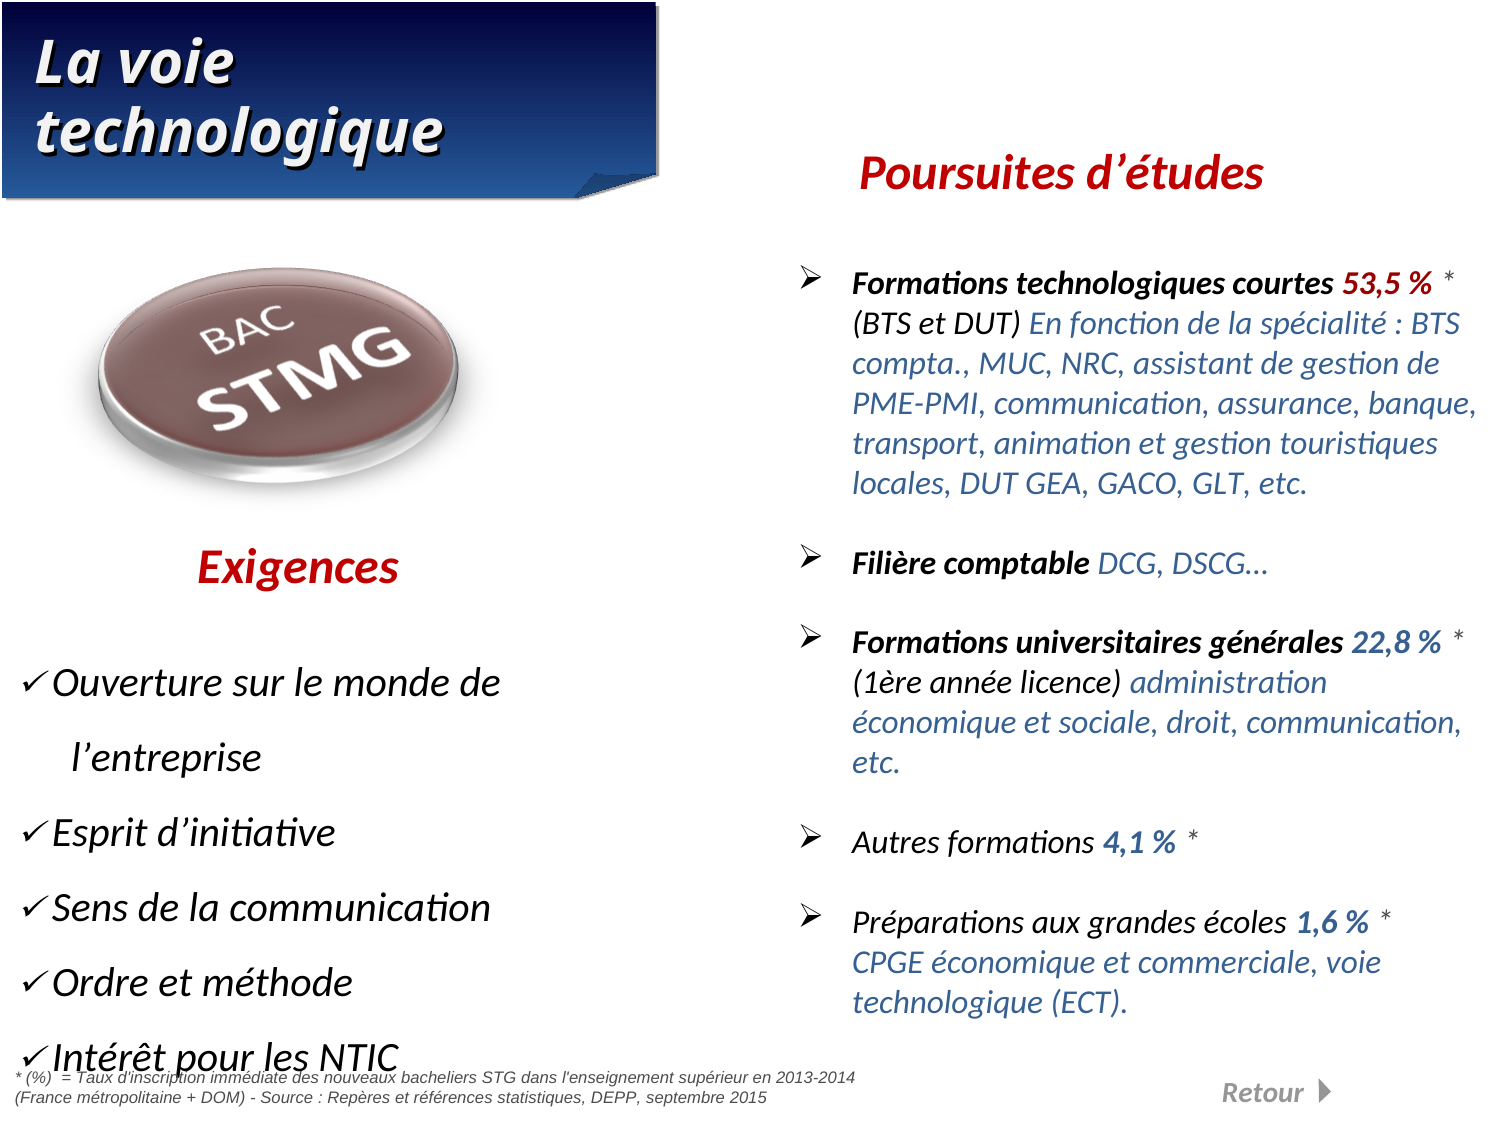

La voie technologique
Poursuites d’études
Formations technologiques courtes 53,5 % *
(BTS et DUT) En fonction de la spécialité : BTS compta., MUC, NRC, assistant de gestion de PME-PMI, communication, assurance, banque, transport, animation et gestion touristiques locales, DUT GEA, GACO, GLT, etc.
Filière comptable DCG, DSCG…
Formations universitaires générales 22,8 % *
(1ère année licence) administration économique et sociale, droit, communication, etc.
Autres formations 4,1 % *
Préparations aux grandes écoles 1,6 % *
CPGE économique et commerciale, voie technologique (ECT).
Exigences
 Ouverture sur le monde de l’entreprise
 Esprit d’initiative
 Sens de la communication
 Ordre et méthode
 Intérêt pour les NTIC
* (%) = Taux d'inscription immédiate des nouveaux bacheliers STG dans l'enseignement supérieur en 2013-2014
(France métropolitaine + DOM) - Source : Repères et références statistiques, DEPP, septembre 2015
Retour